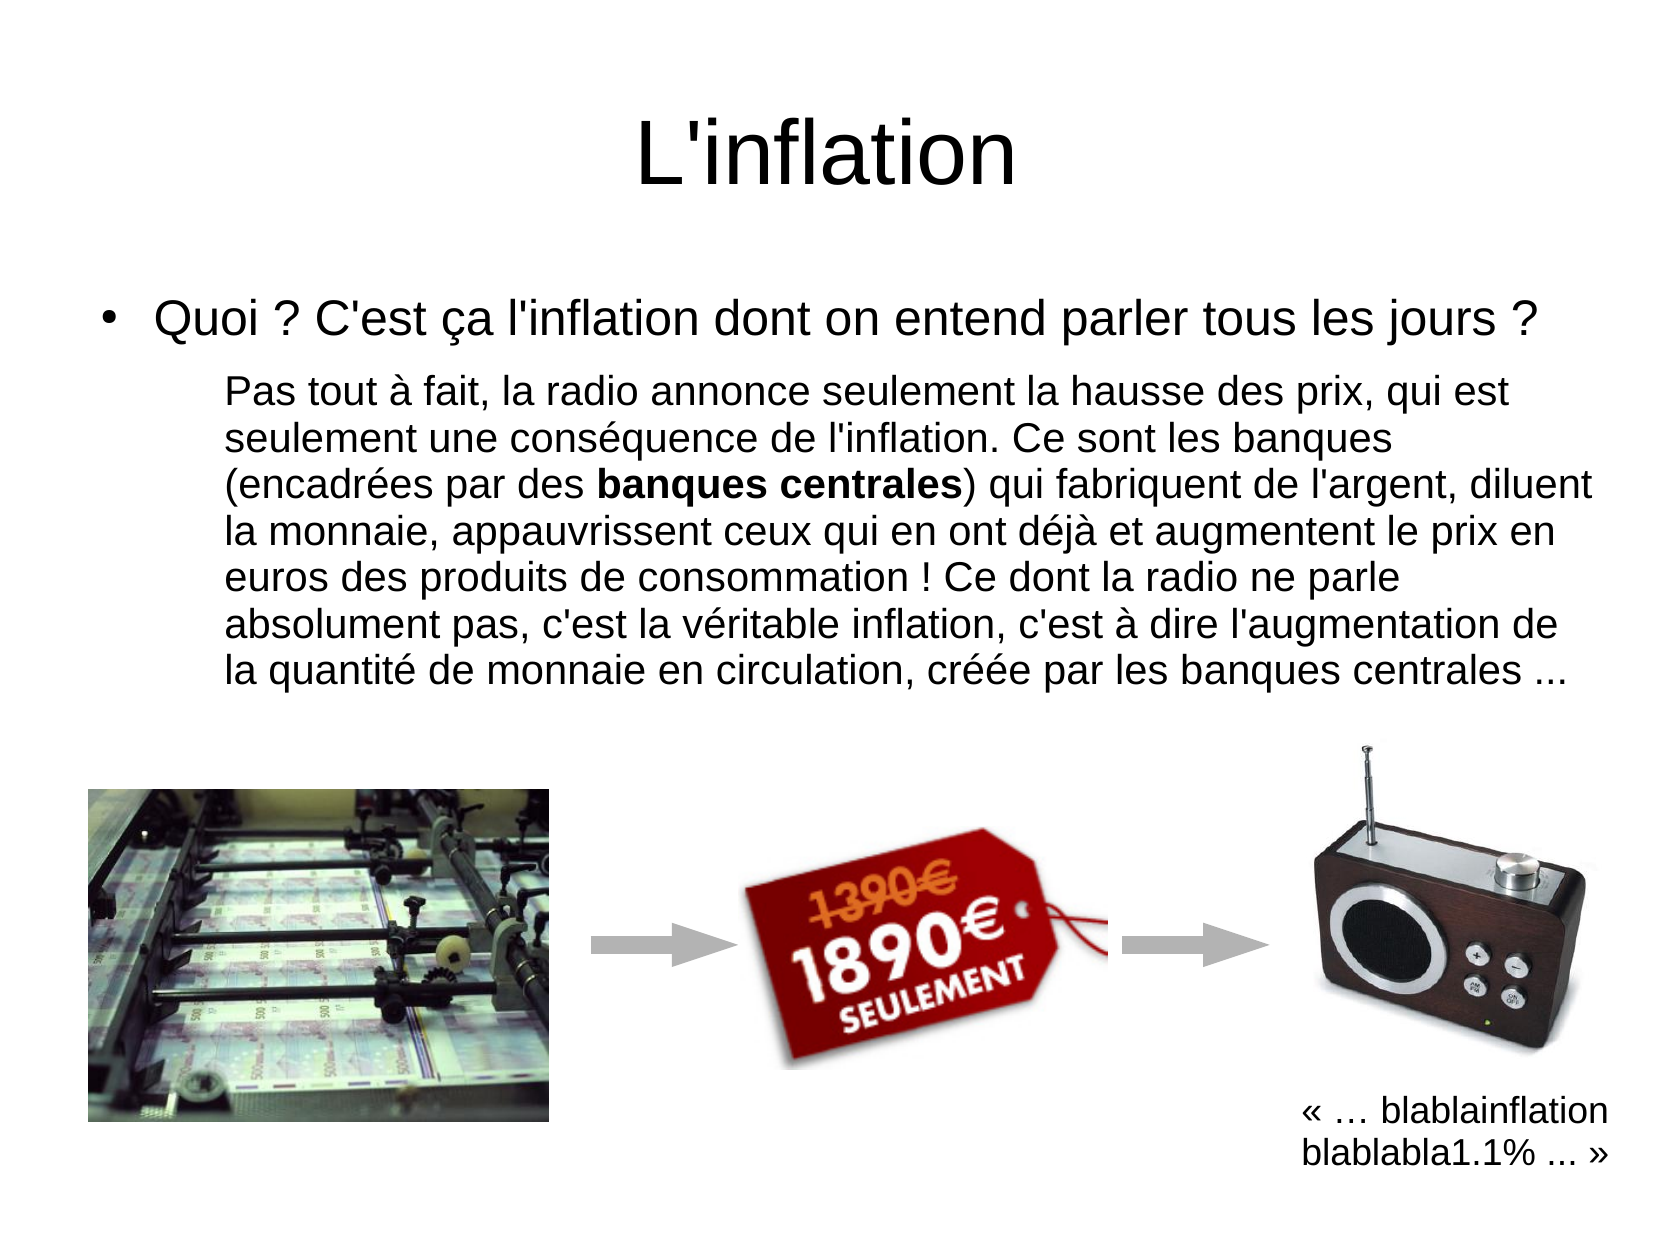

# L'inflation
Quoi ? C'est ça l'inflation dont on entend parler tous les jours ?
Pas tout à fait, la radio annonce seulement la hausse des prix, qui est seulement une conséquence de l'inflation. Ce sont les banques (encadrées par des banques centrales) qui fabriquent de l'argent, diluent la monnaie, appauvrissent ceux qui en ont déjà et augmentent le prix en euros des produits de consommation ! Ce dont la radio ne parle absolument pas, c'est la véritable inflation, c'est à dire l'augmentation de la quantité de monnaie en circulation, créée par les banques centrales ...
« … blablainflation
blablabla1.1% ... »